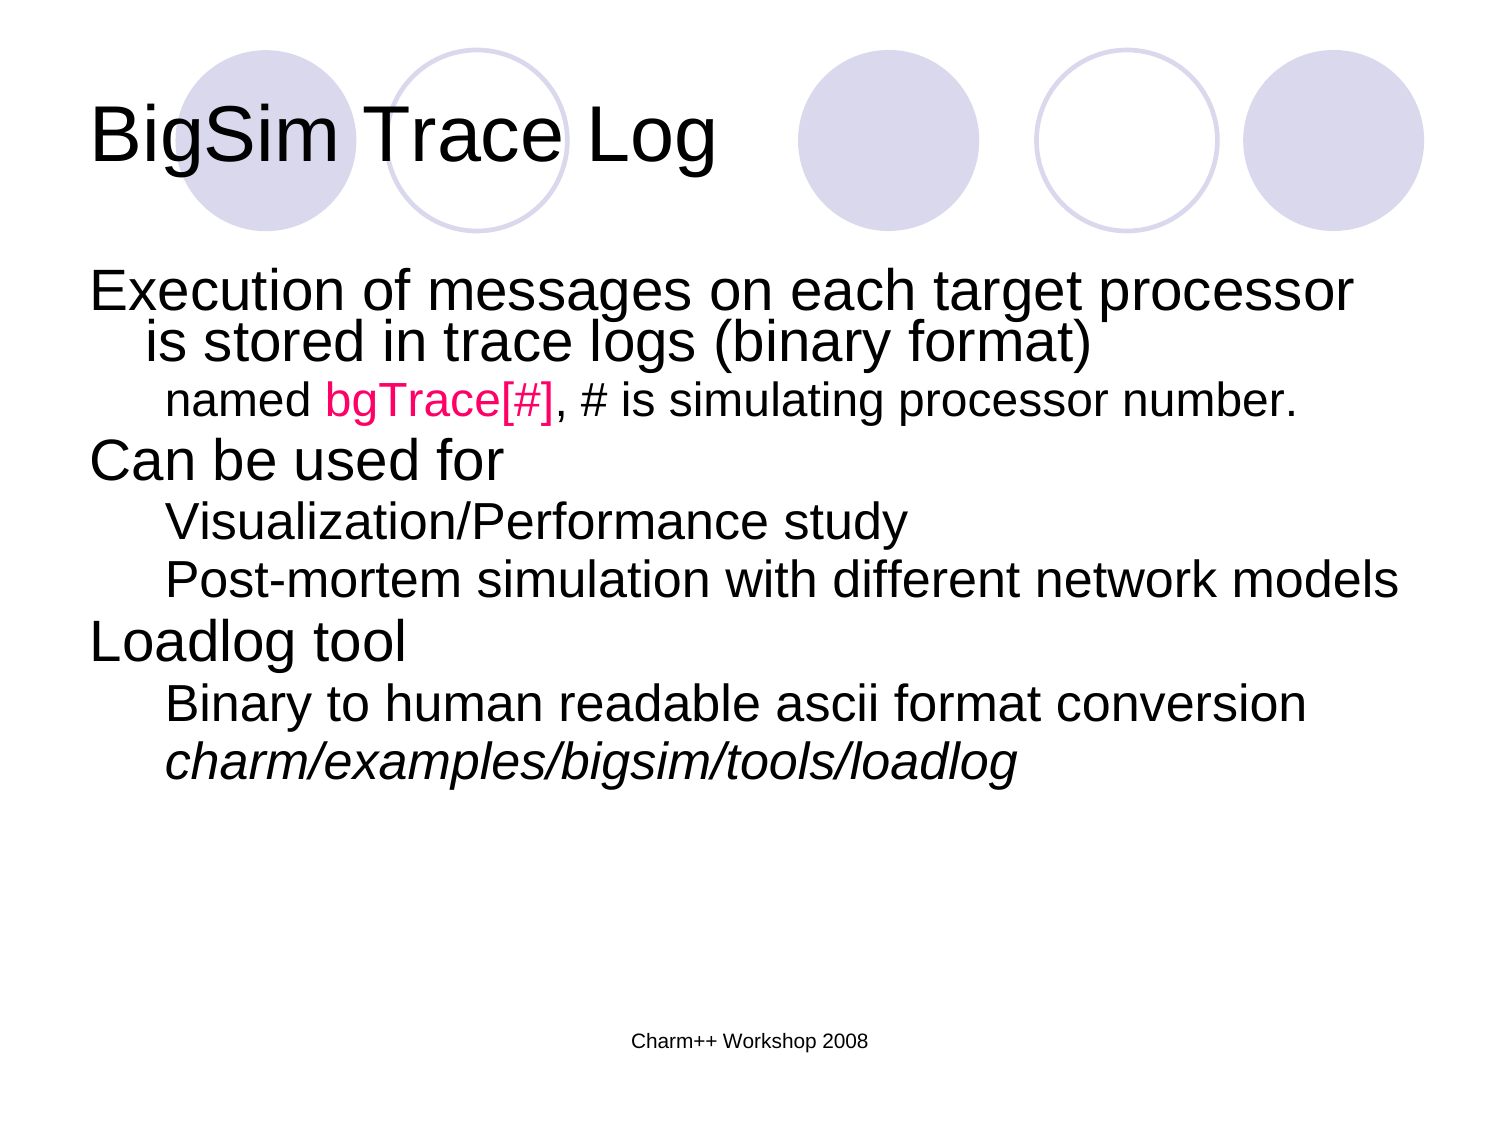

# BigSim Trace Log
Execution of messages on each target processor is stored in trace logs (binary format)
named bgTrace[#], # is simulating processor number.
Can be used for
Visualization/Performance study
Post-mortem simulation with different network models
Loadlog tool
Binary to human readable ascii format conversion
charm/examples/bigsim/tools/loadlog
Charm++ Workshop 2008